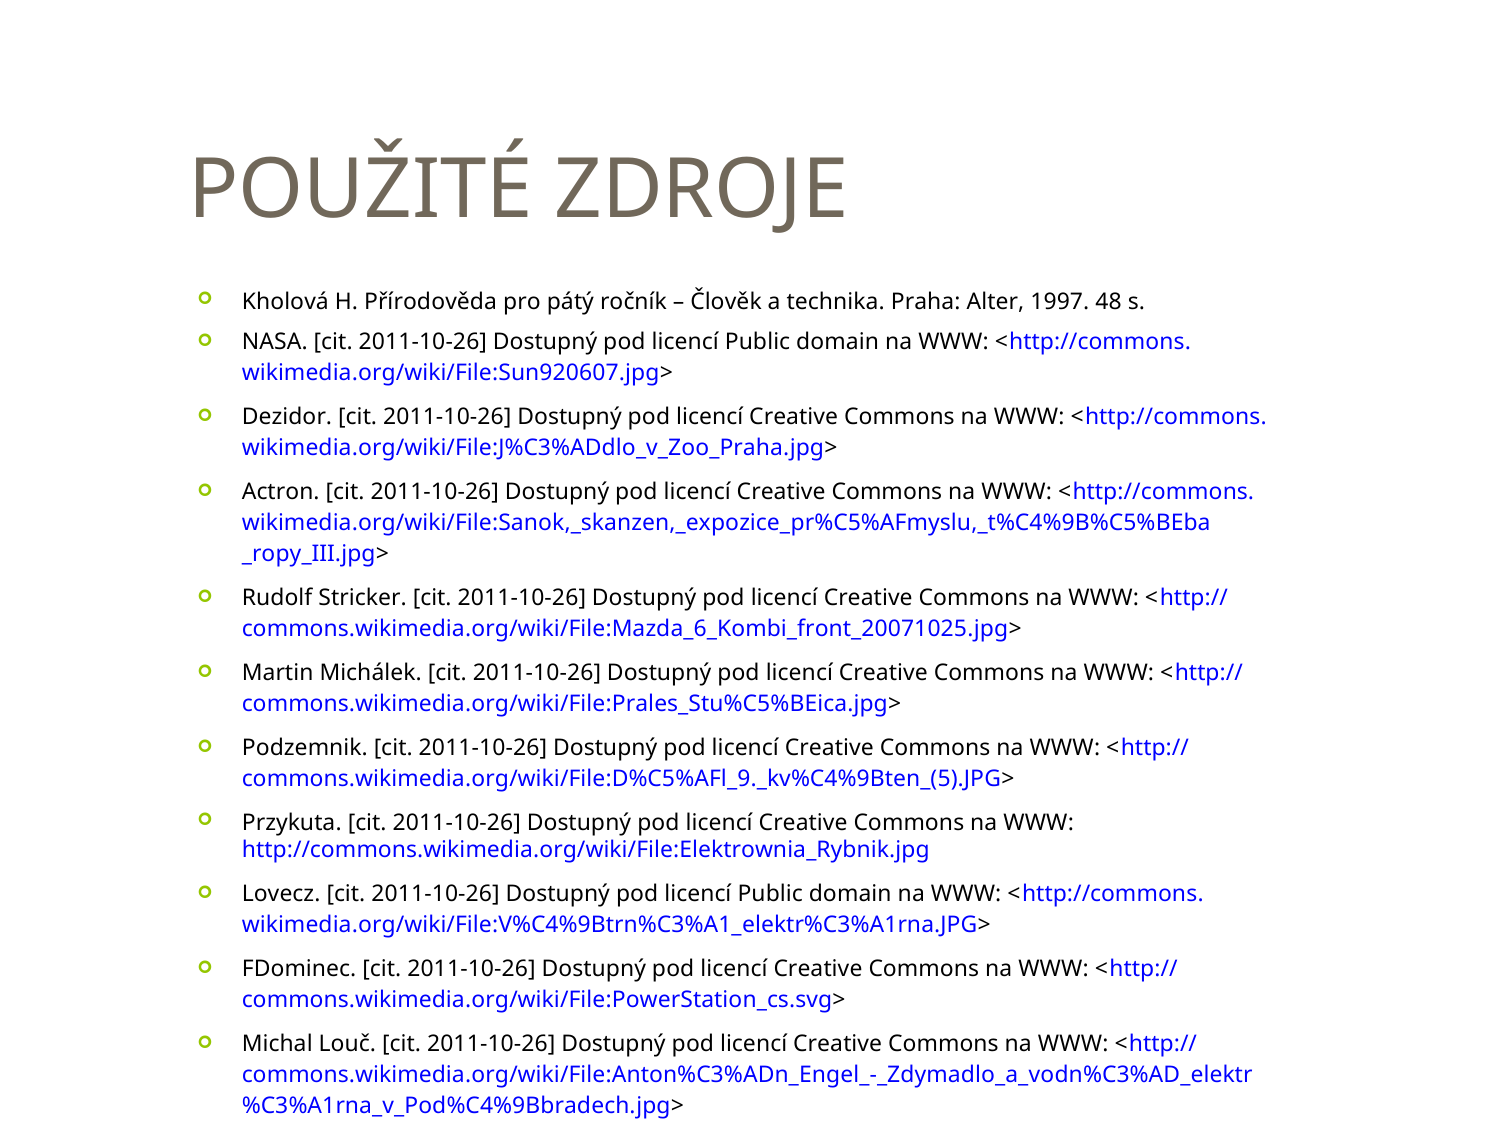

POUŽITÉ ZDROJE
Kholová H. Přírodověda pro pátý ročník – Člověk a technika. Praha: Alter, 1997. 48 s.
NASA. [cit. 2011-10-26] Dostupný pod licencí Public domain na WWW: <http://commons.wikimedia.org/wiki/File:Sun920607.jpg>
Dezidor. [cit. 2011-10-26] Dostupný pod licencí Creative Commons na WWW: <http://commons.wikimedia.org/wiki/File:J%C3%ADdlo_v_Zoo_Praha.jpg>
Actron. [cit. 2011-10-26] Dostupný pod licencí Creative Commons na WWW: <http://commons.wikimedia.org/wiki/File:Sanok,_skanzen,_expozice_pr%C5%AFmyslu,_t%C4%9B%C5%BEba_ropy_III.jpg>
Rudolf Stricker. [cit. 2011-10-26] Dostupný pod licencí Creative Commons na WWW: <http://commons.wikimedia.org/wiki/File:Mazda_6_Kombi_front_20071025.jpg>
Martin Michálek. [cit. 2011-10-26] Dostupný pod licencí Creative Commons na WWW: <http://commons.wikimedia.org/wiki/File:Prales_Stu%C5%BEica.jpg>
Podzemnik. [cit. 2011-10-26] Dostupný pod licencí Creative Commons na WWW: <http://commons.wikimedia.org/wiki/File:D%C5%AFl_9._kv%C4%9Bten_(5).JPG>
Przykuta. [cit. 2011-10-26] Dostupný pod licencí Creative Commons na WWW: http://commons.wikimedia.org/wiki/File:Elektrownia_Rybnik.jpg
Lovecz. [cit. 2011-10-26] Dostupný pod licencí Public domain na WWW: <http://commons.wikimedia.org/wiki/File:V%C4%9Btrn%C3%A1_elektr%C3%A1rna.JPG>
FDominec. [cit. 2011-10-26] Dostupný pod licencí Creative Commons na WWW: <http://commons.wikimedia.org/wiki/File:PowerStation_cs.svg>
Michal Louč. [cit. 2011-10-26] Dostupný pod licencí Creative Commons na WWW: <http://commons.wikimedia.org/wiki/File:Anton%C3%ADn_Engel_-_Zdymadlo_a_vodn%C3%AD_elektr%C3%A1rna_v_Pod%C4%9Bbradech.jpg>